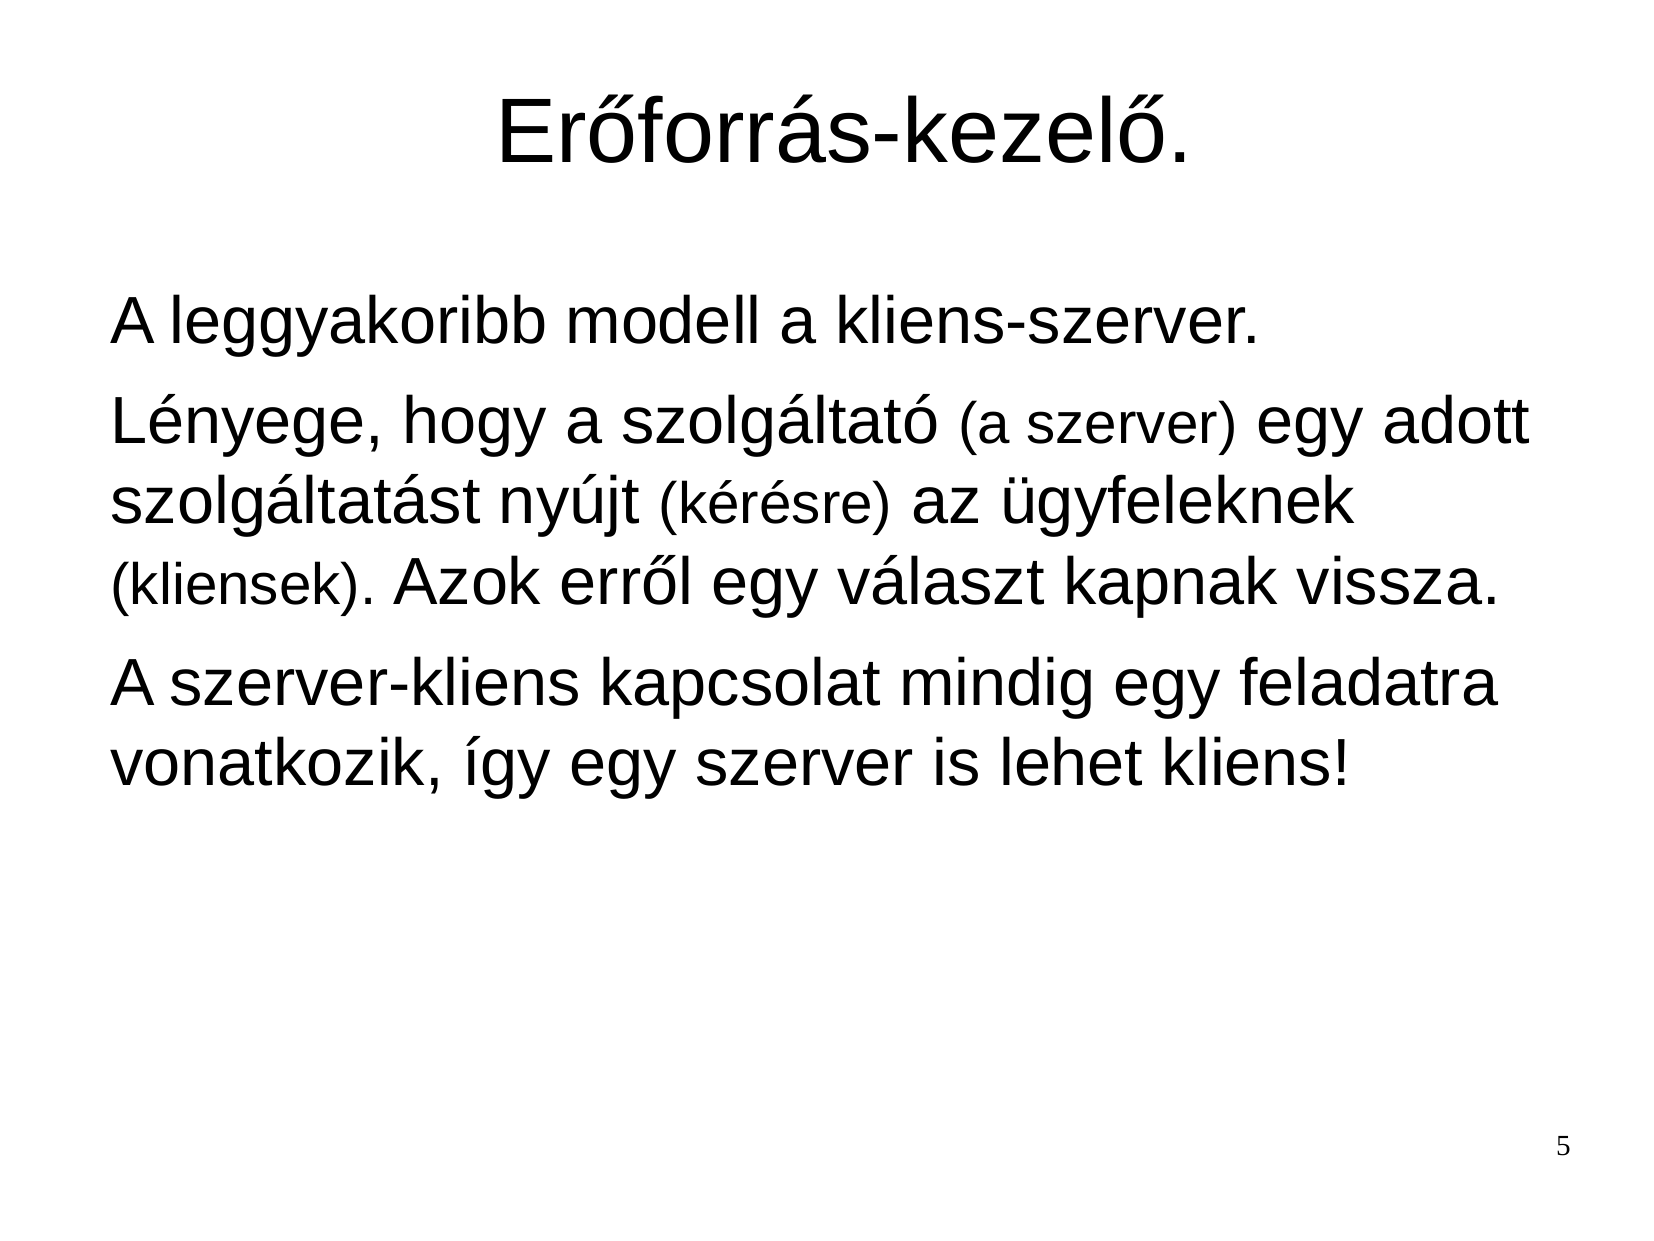

# Erőforrás-kezelő.
A leggyakoribb modell a kliens-szerver.
Lényege, hogy a szolgáltató (a szerver) egy adott szolgáltatást nyújt (kérésre) az ügyfeleknek (kliensek). Azok erről egy választ kapnak vissza.
A szerver-kliens kapcsolat mindig egy feladatra vonatkozik, így egy szerver is lehet kliens!
5